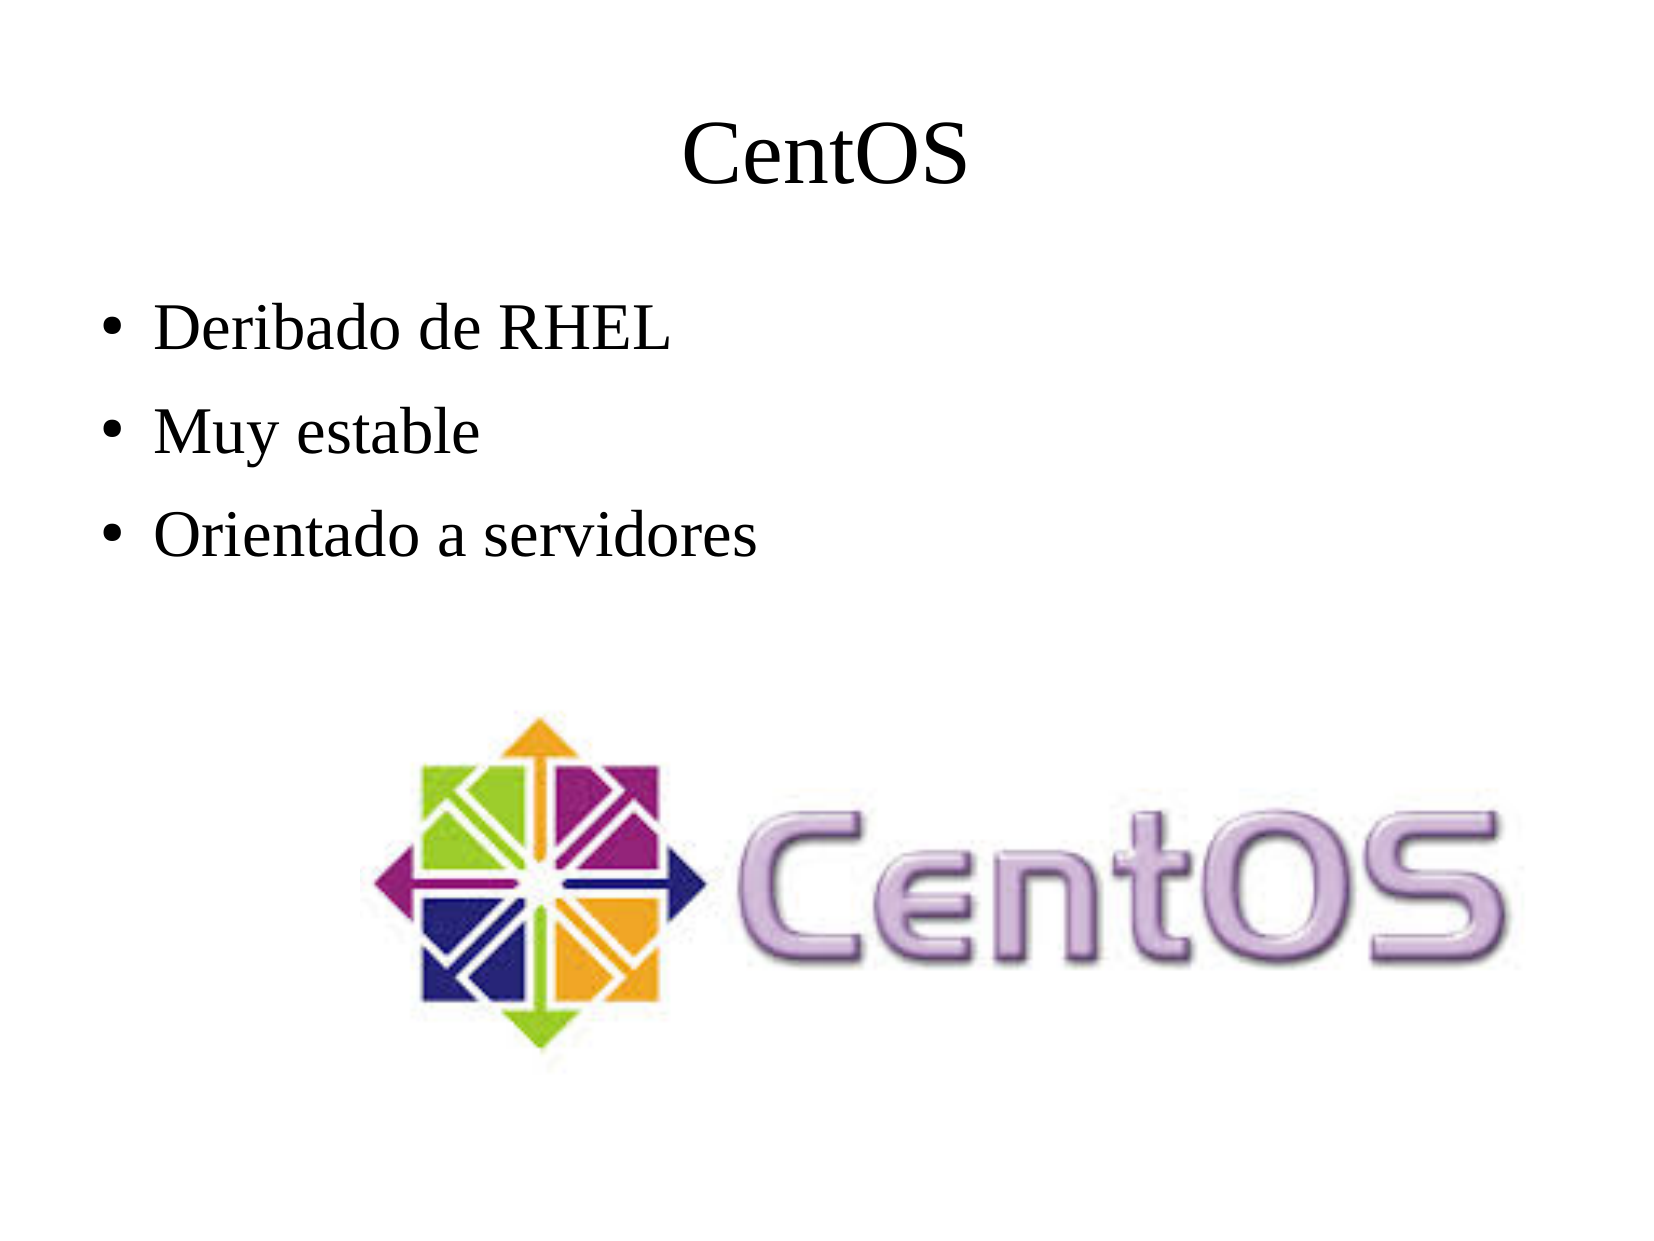

# CentOS
Deribado de RHEL
Muy estable
Orientado a servidores